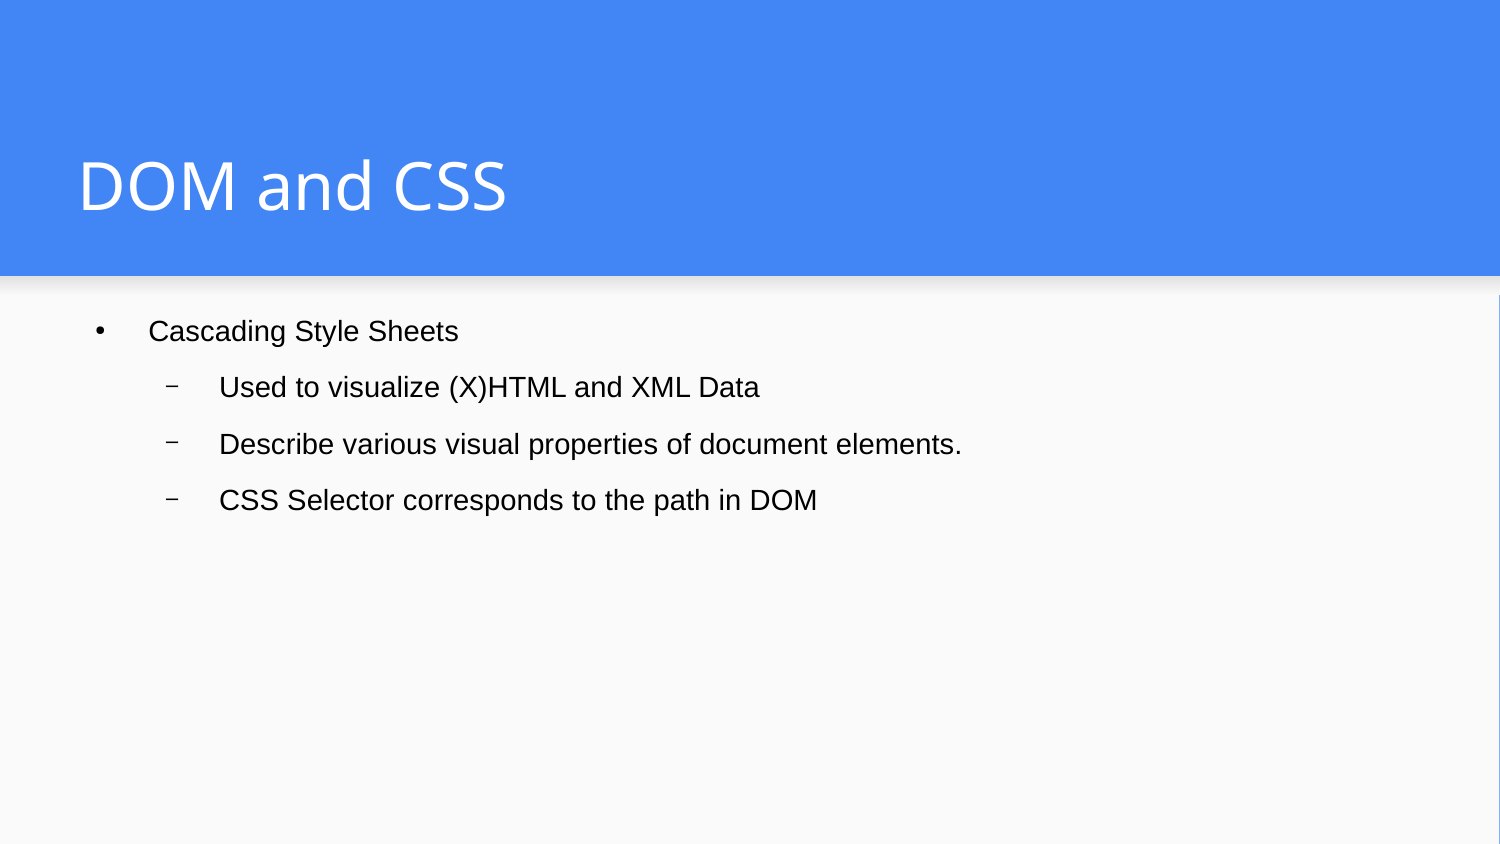

# DOM and CSS
Cascading Style Sheets
Used to visualize (X)HTML and XML Data
Describe various visual properties of document elements.
CSS Selector corresponds to the path in DOM